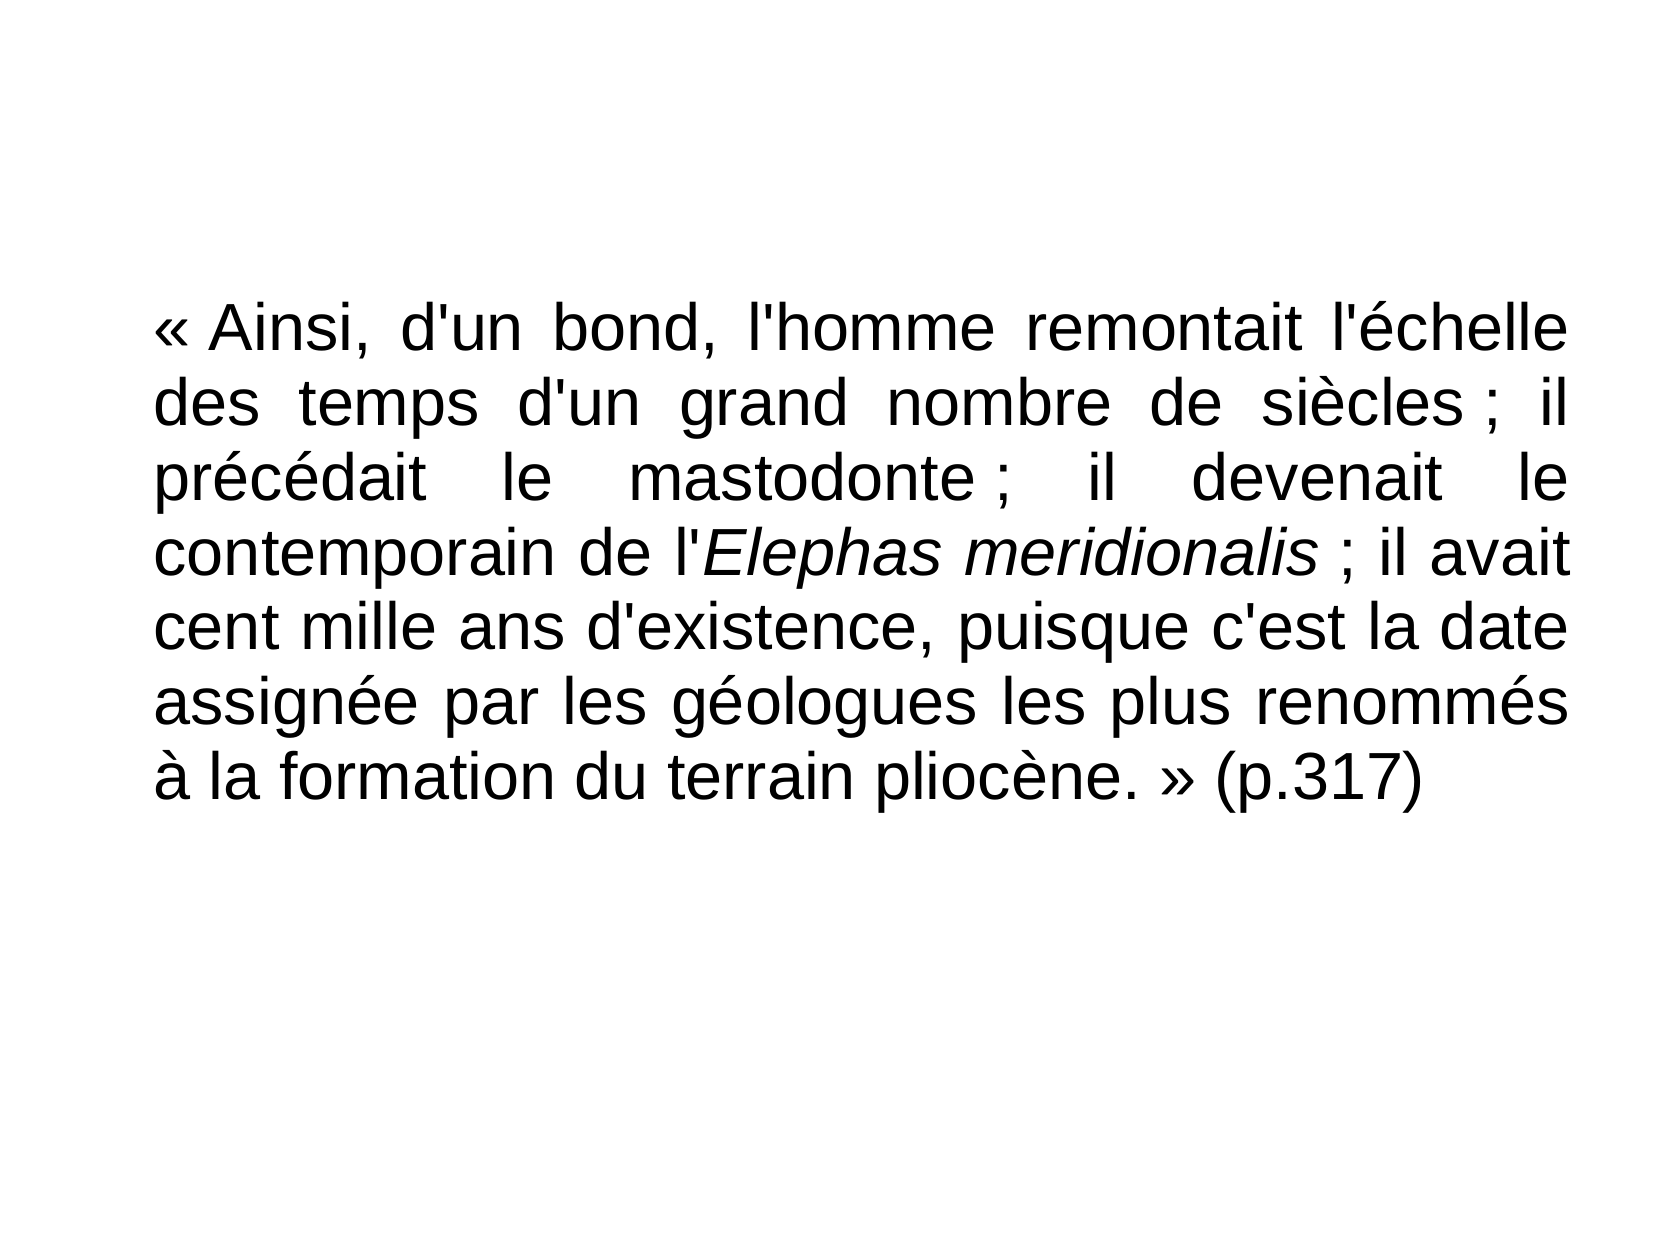

# « Ainsi, d'un bond, l'homme remontait l'échelle des temps d'un grand nombre de siècles ; il précédait le mastodonte ; il devenait le contemporain de l'Elephas meridionalis ; il avait cent mille ans d'existence, puisque c'est la date assignée par les géologues les plus renommés à la formation du terrain pliocène. » (p.317)